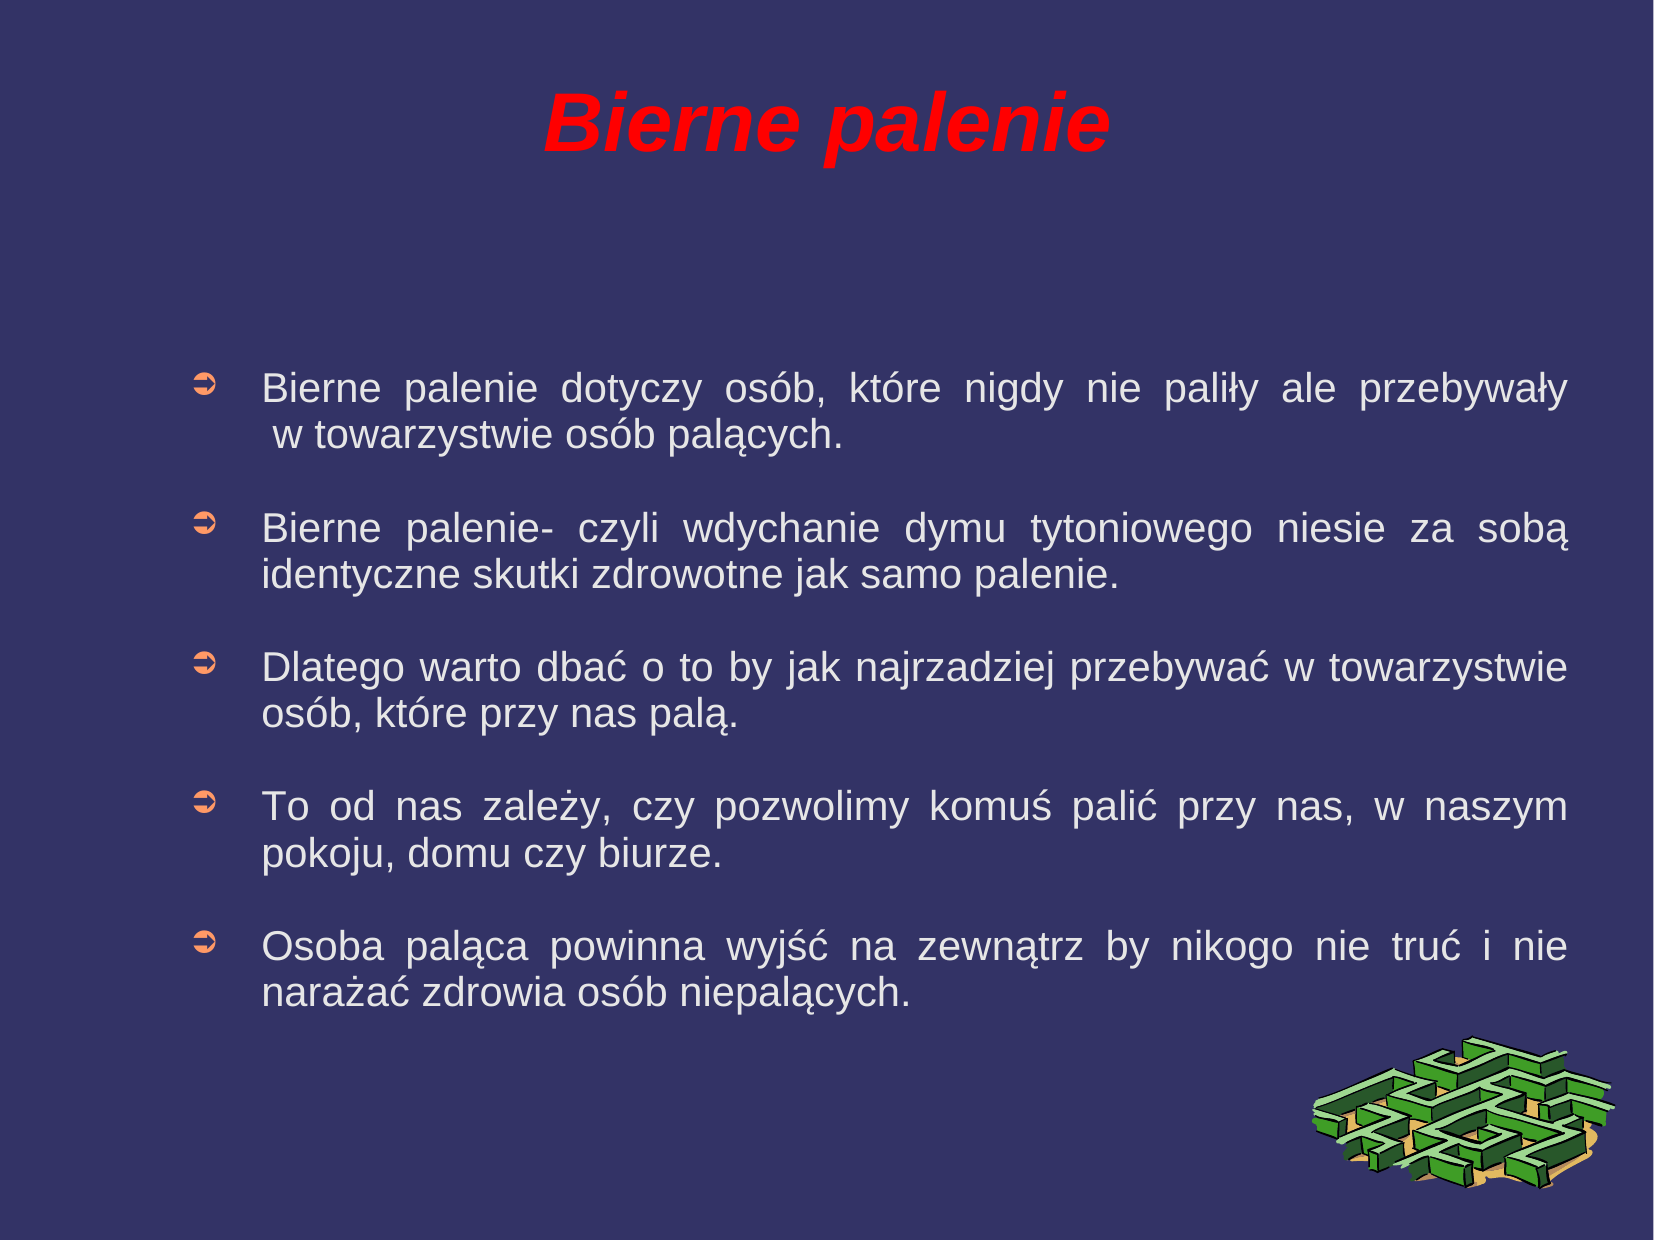

# Bierne palenie
Bierne palenie dotyczy osób, które nigdy nie paliły ale przebywały
 w towarzystwie osób palących.
Bierne palenie- czyli wdychanie dymu tytoniowego niesie za sobą identyczne skutki zdrowotne jak samo palenie.
Dlatego warto dbać o to by jak najrzadziej przebywać w towarzystwie osób, które przy nas palą.
To od nas zależy, czy pozwolimy komuś palić przy nas, w naszym pokoju, domu czy biurze.
Osoba paląca powinna wyjść na zewnątrz by nikogo nie truć i nie narażać zdrowia osób niepalących.